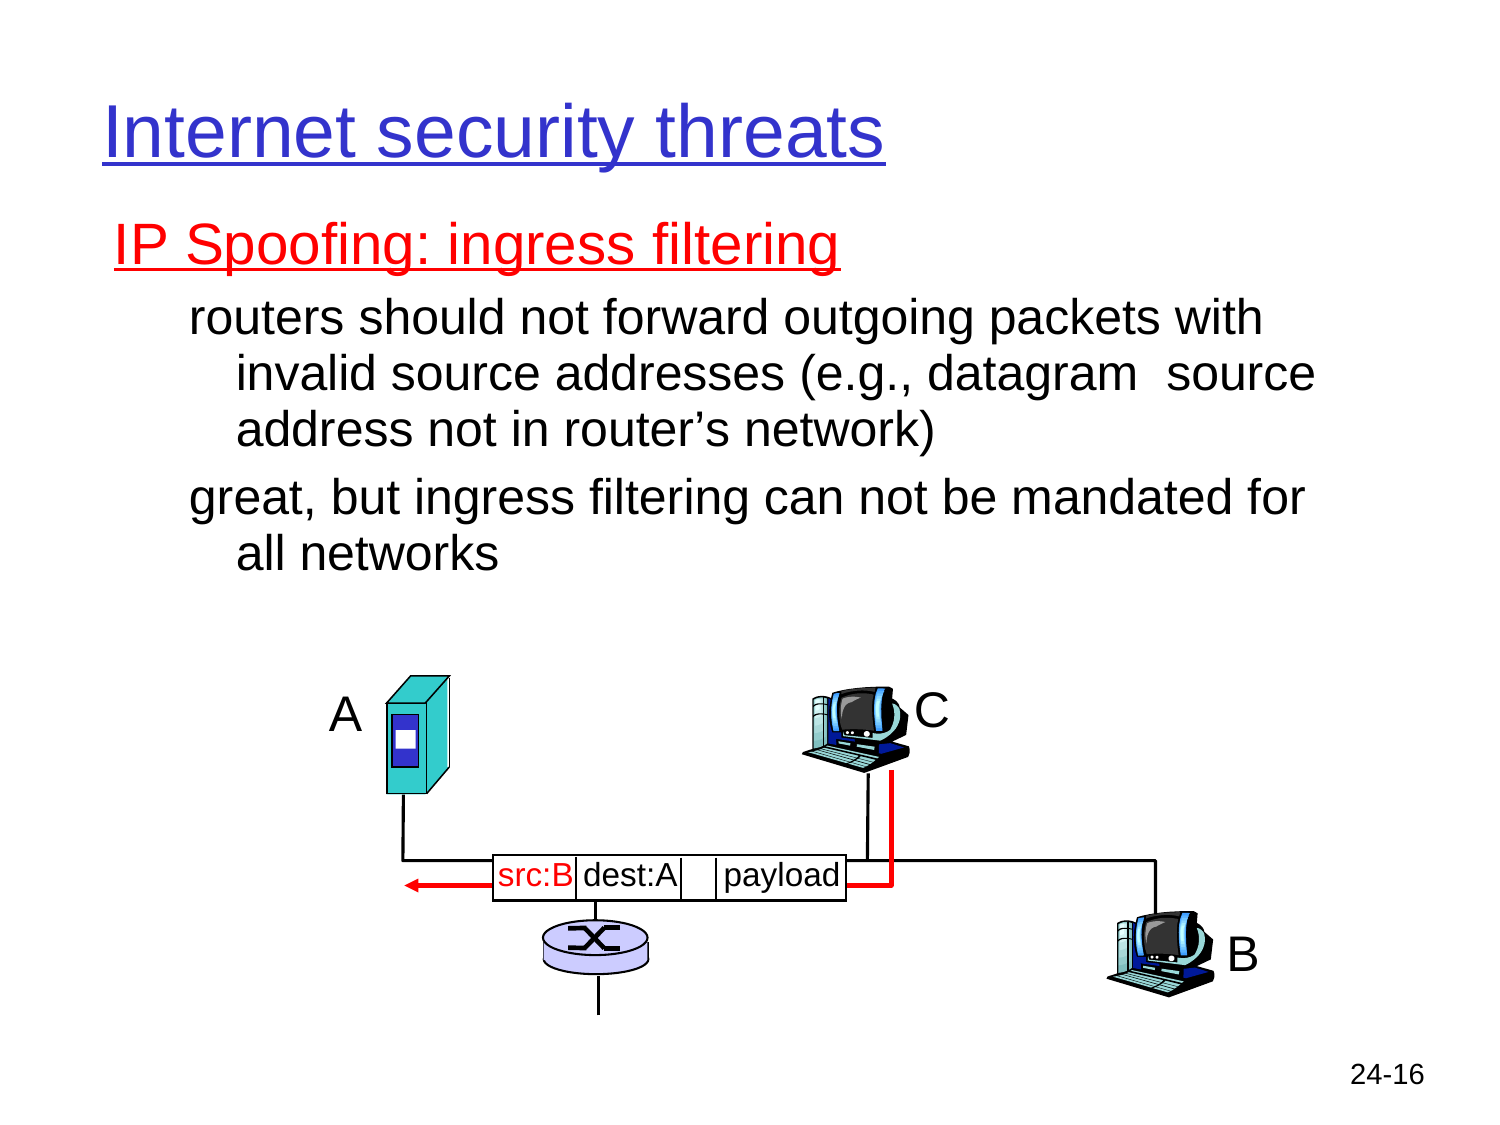

# Internet security threats
IP Spoofing: ingress filtering
routers should not forward outgoing packets with invalid source addresses (e.g., datagram source address not in router’s network)
great, but ingress filtering can not be mandated for all networks
C
A
src:B dest:A payload
B
16